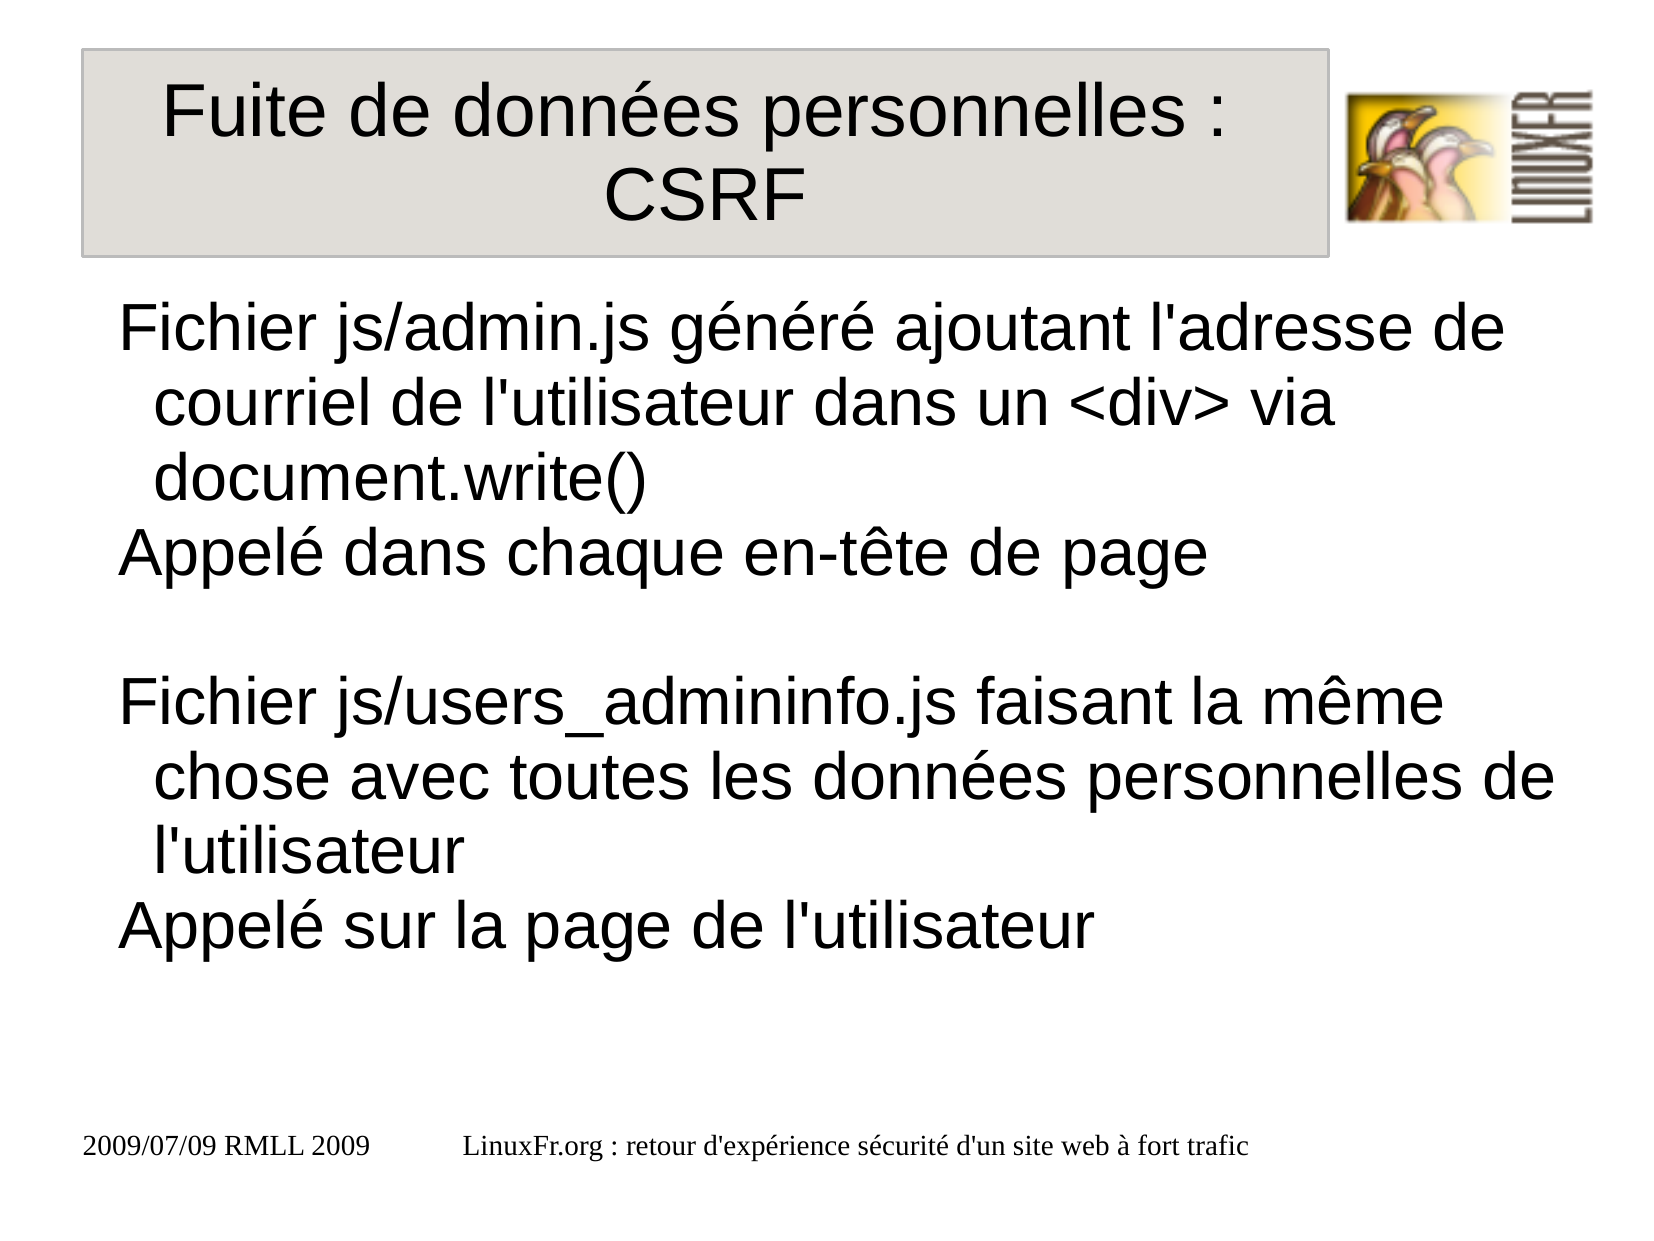

# Fuite de données personnelles : CSRF
Fichier js/admin.js généré ajoutant l'adresse de courriel de l'utilisateur dans un <div> via document.write()
Appelé dans chaque en-tête de page
Fichier js/users_admininfo.js faisant la même chose avec toutes les données personnelles de l'utilisateur
Appelé sur la page de l'utilisateur